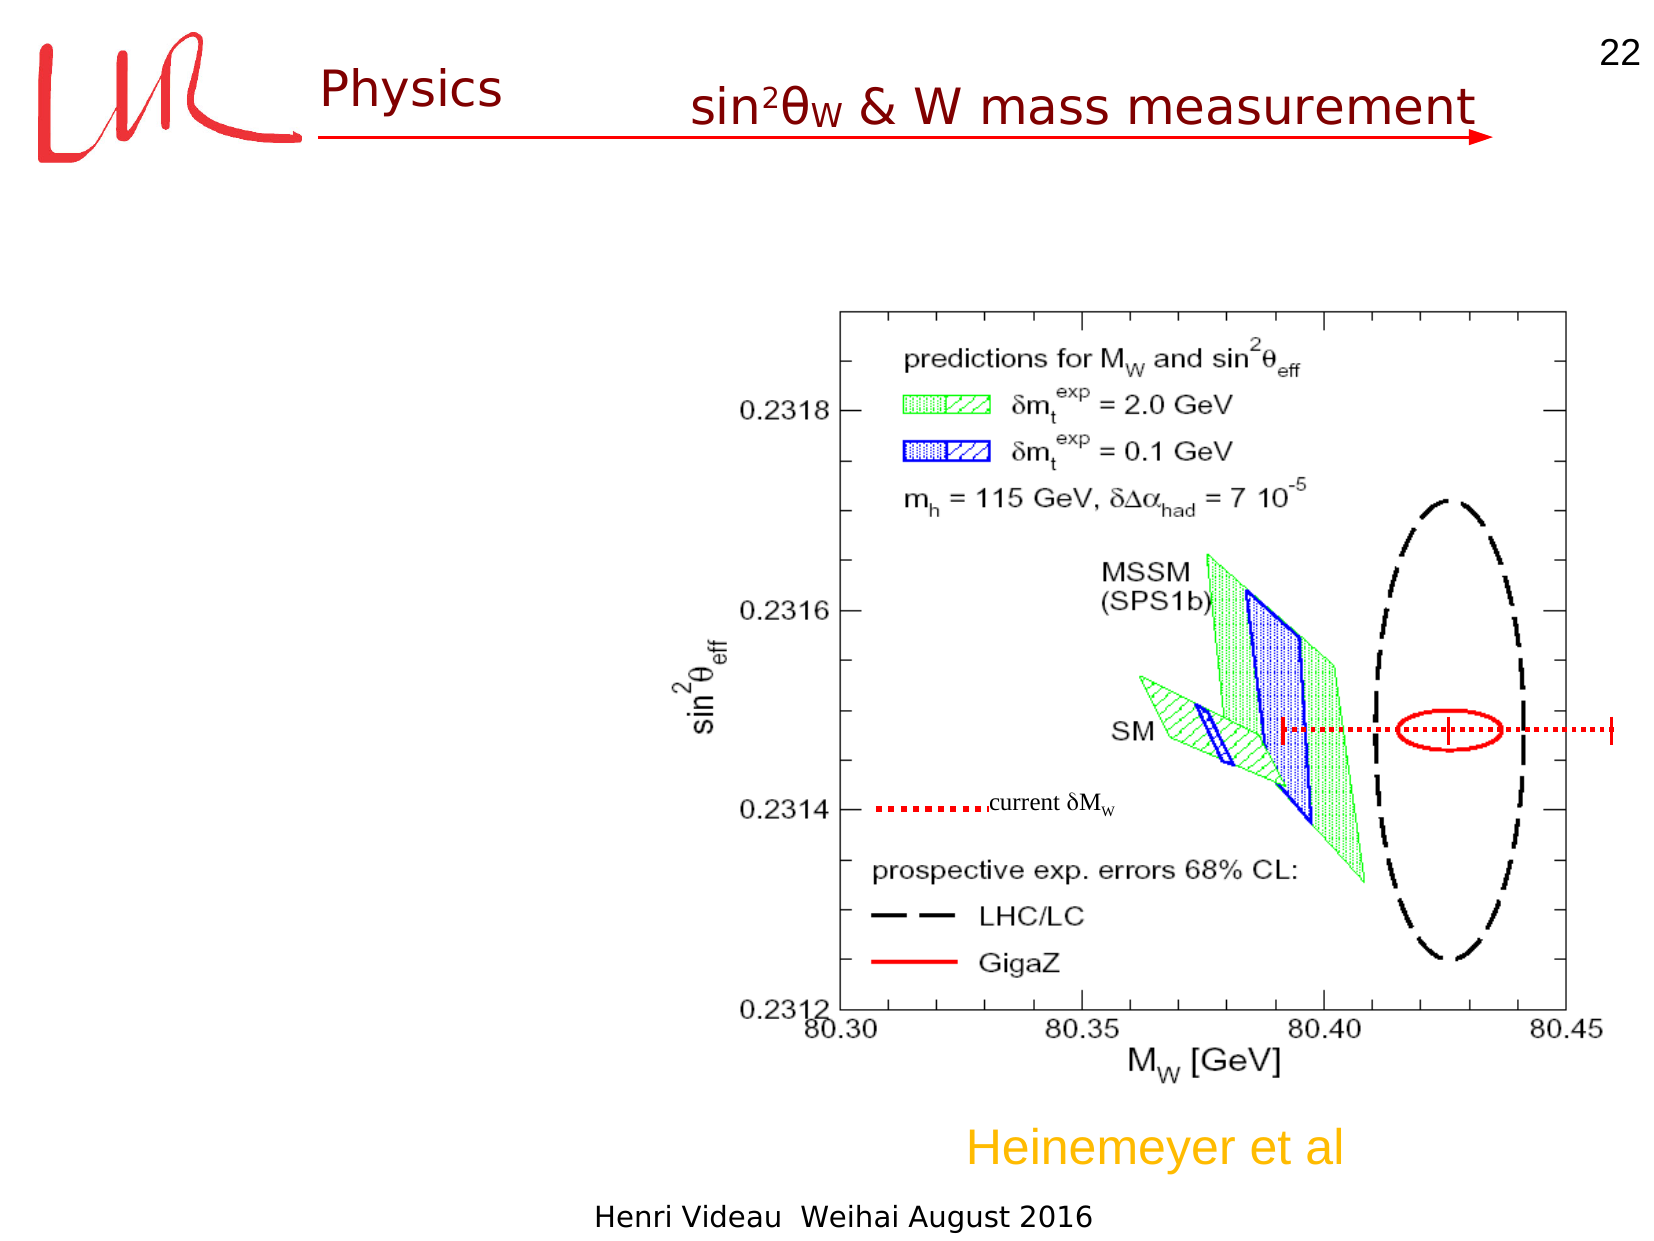

sin2θW & W mass measurement
current MW
Heinemeyer et al